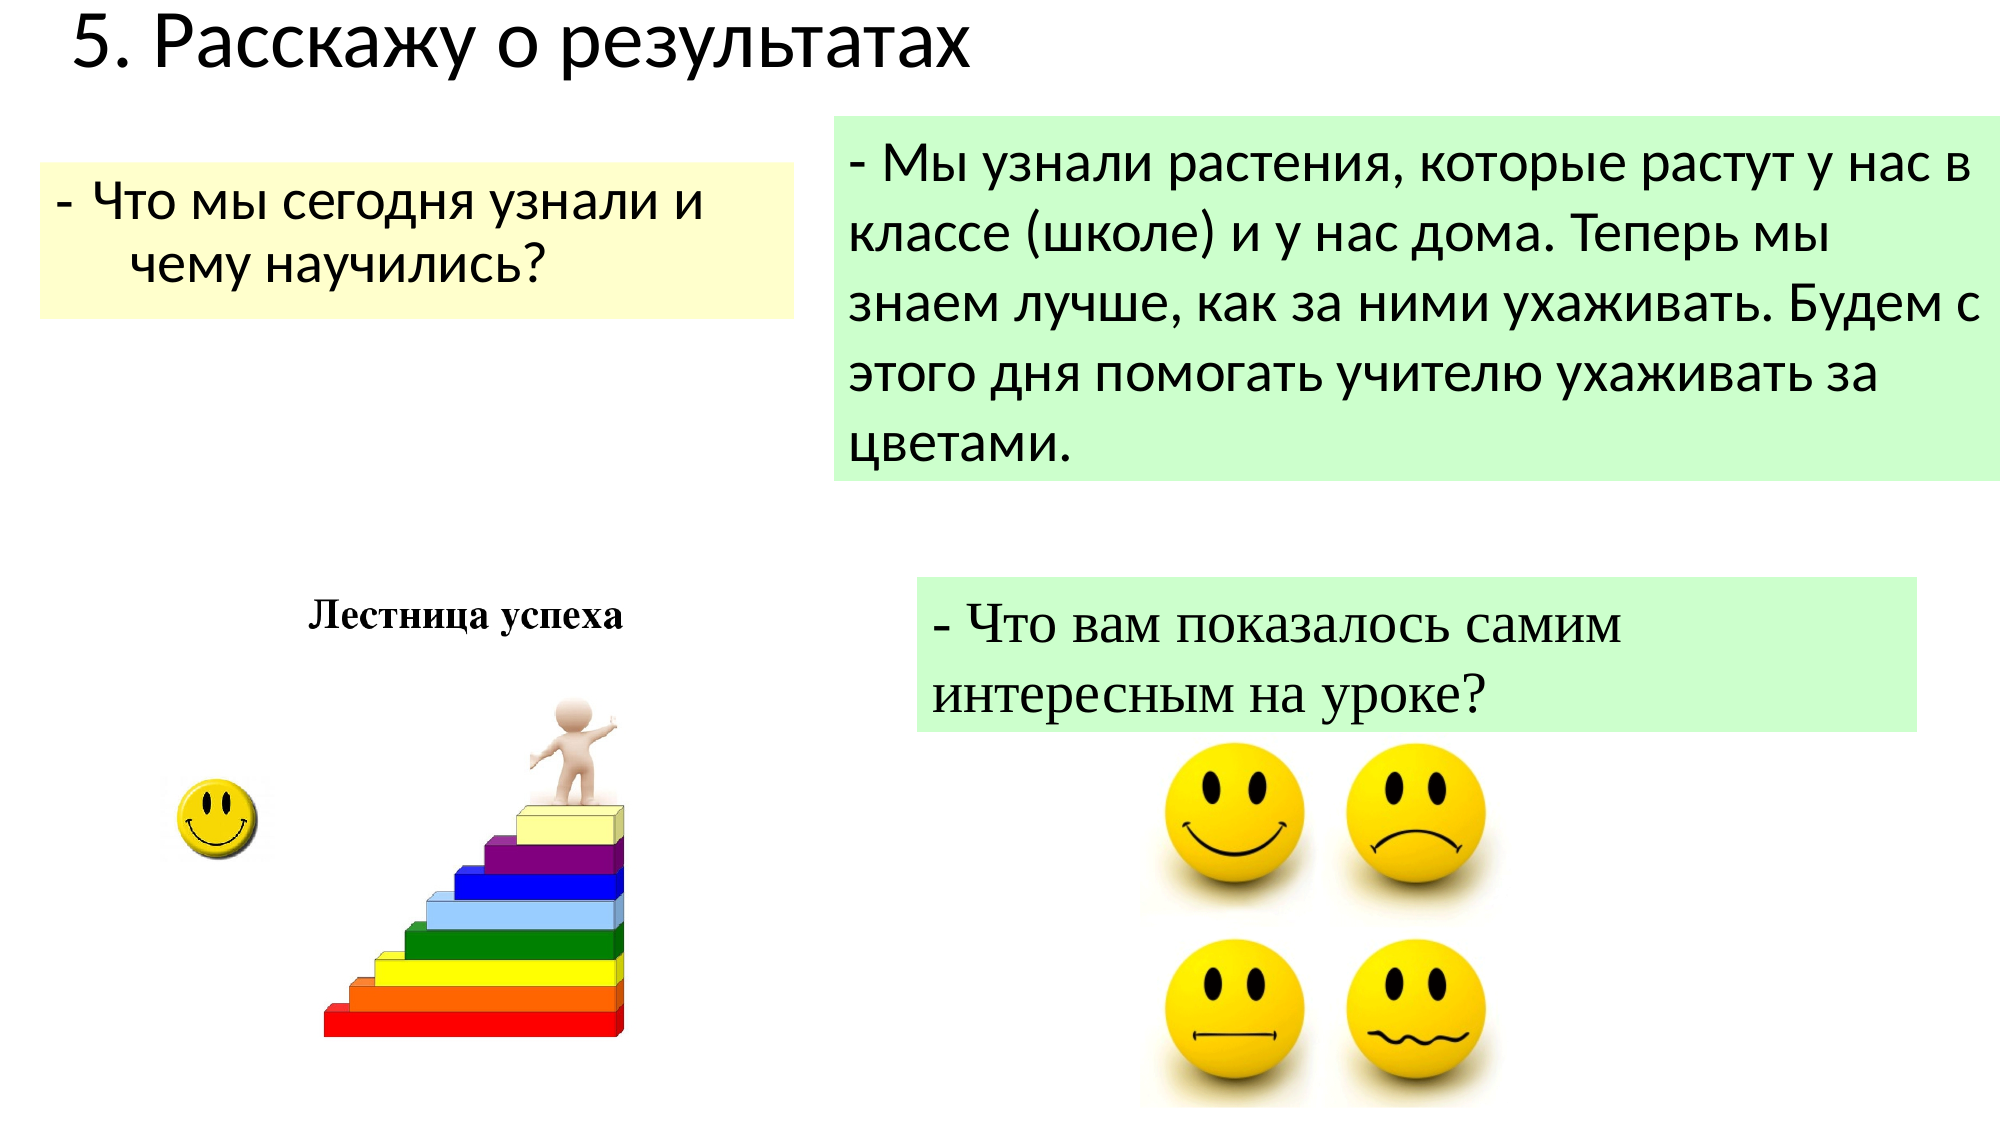

# 5. Расскажу о результатах
 Мы узнали растения, которые растут у нас в классе (школе) и у нас дома. Теперь мы знаем лучше, как за ними ухаживать. Будем с этого дня помогать учителю ухаживать за цветами.
Что мы сегодня узнали и чему научились?
- Что вам показалось самим интересным на уроке?